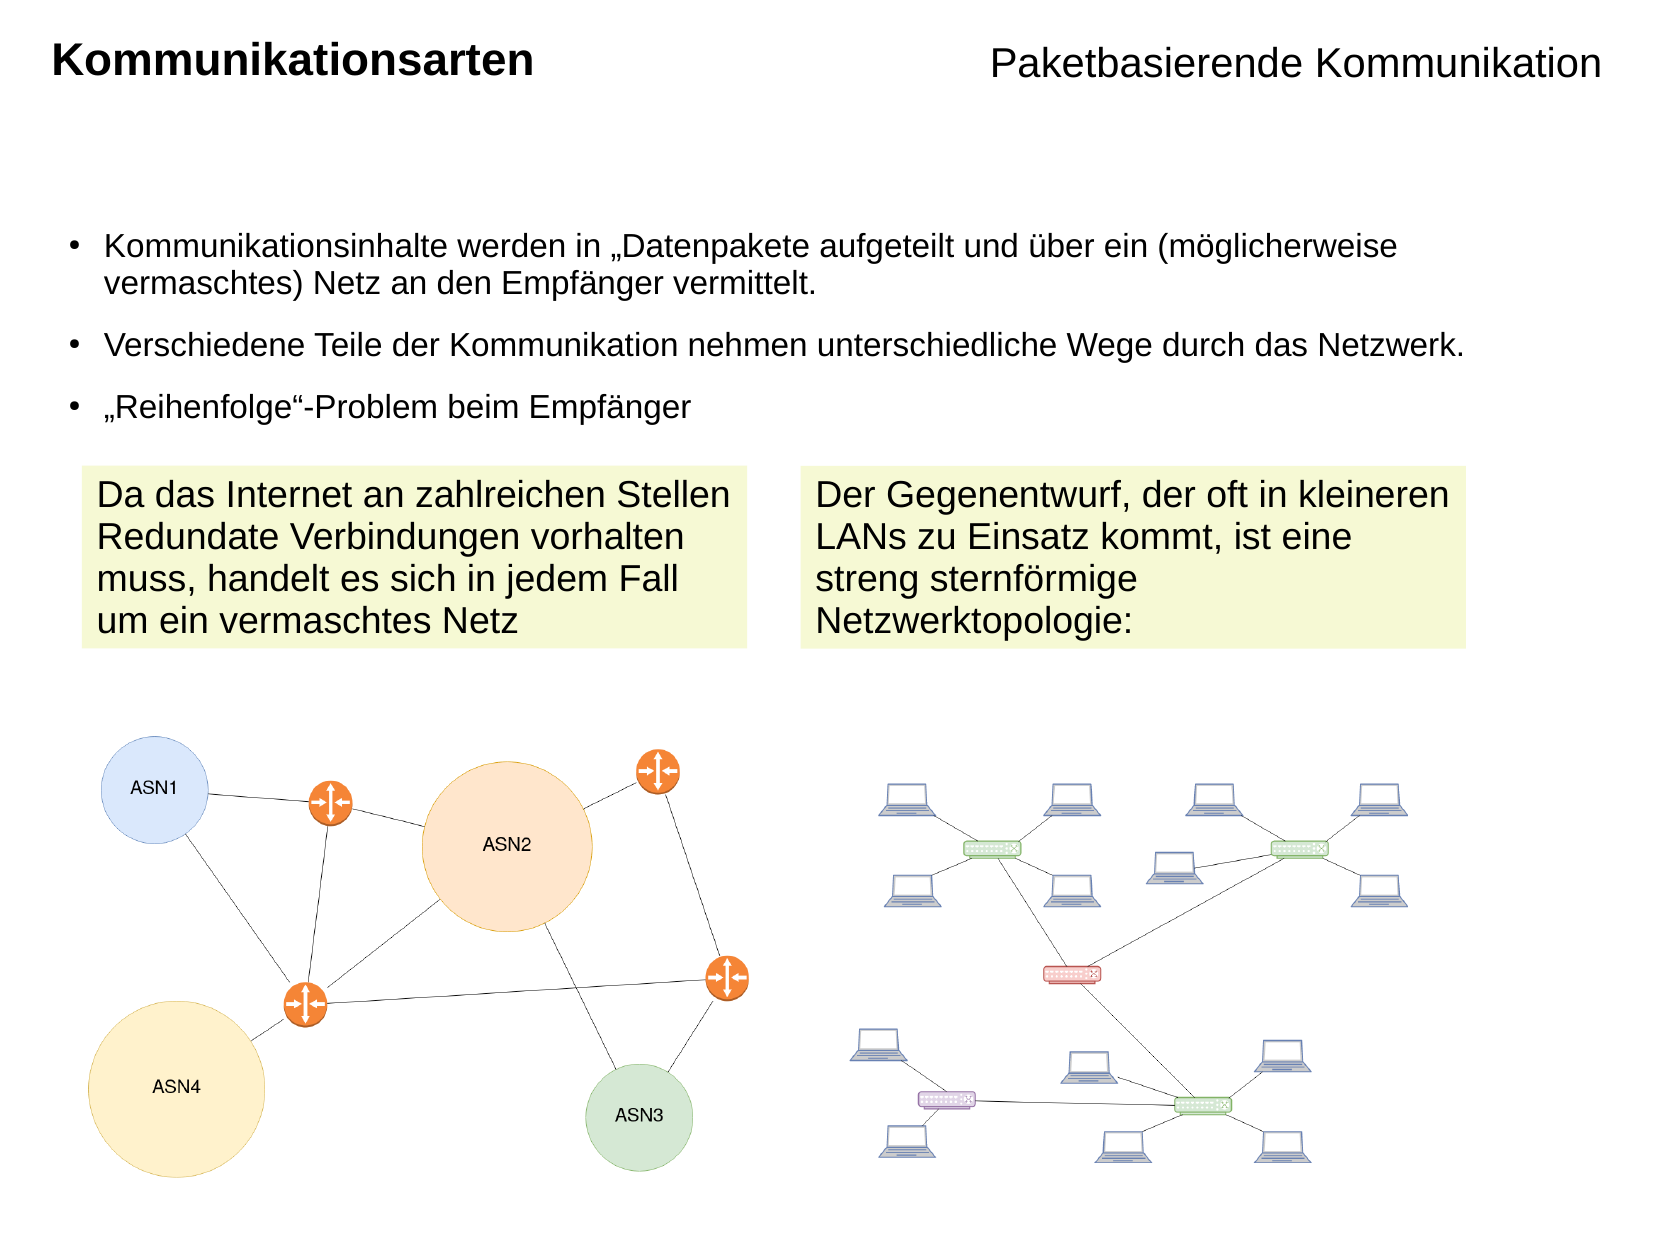

Kommunikationsarten
Paketbasierende Kommunikation
Kommunikationsinhalte werden in „Datenpakete aufgeteilt und über ein (möglicherweise vermaschtes) Netz an den Empfänger vermittelt.
Verschiedene Teile der Kommunikation nehmen unterschiedliche Wege durch das Netzwerk.
„Reihenfolge“-Problem beim Empfänger
Da das Internet an zahlreichen Stellen Redundate Verbindungen vorhalten muss, handelt es sich in jedem Fall um ein vermaschtes Netz
Der Gegenentwurf, der oft in kleineren LANs zu Einsatz kommt, ist eine streng sternförmige Netzwerktopologie: